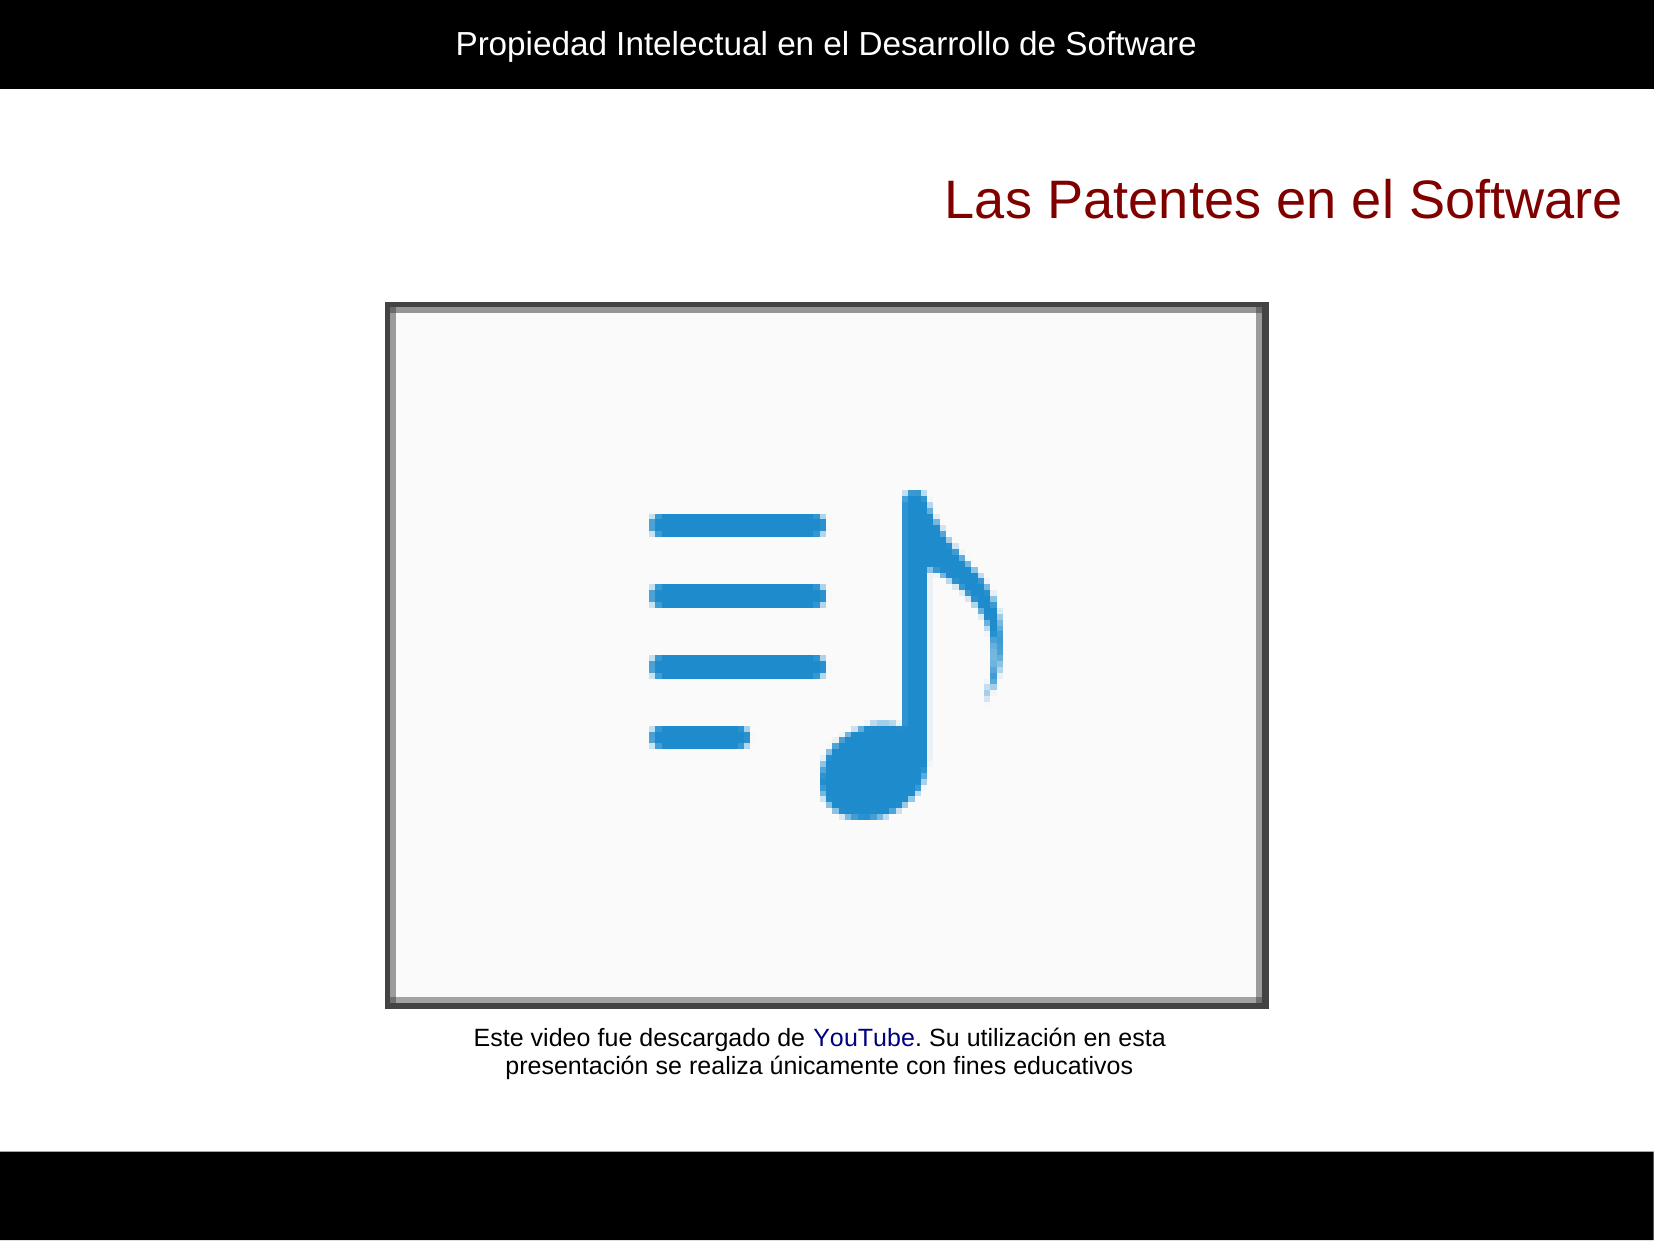

# Las Patentes en el Software
Este video fue descargado de YouTube. Su utilización en esta presentación se realiza únicamente con fines educativos